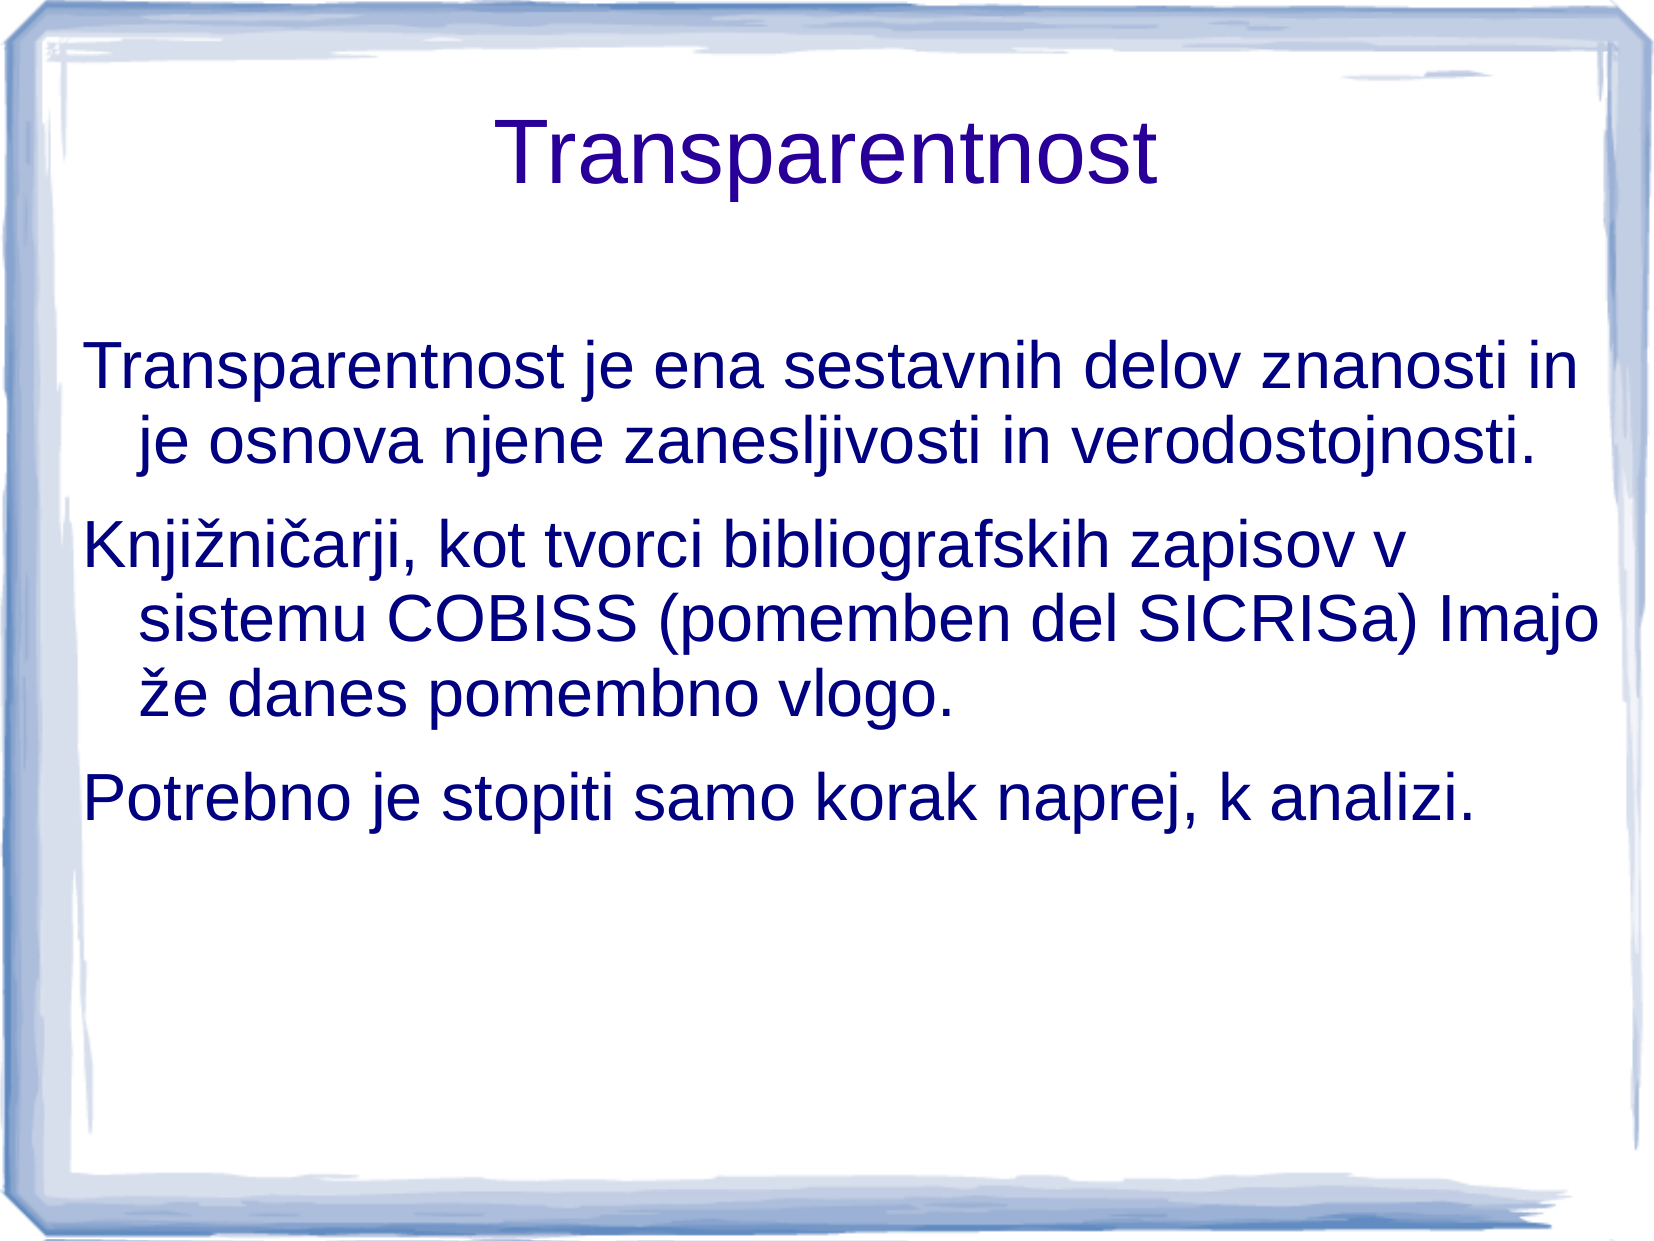

# Transparentnost
Transparentnost je ena sestavnih delov znanosti in je osnova njene zanesljivosti in verodostojnosti.
Knjižničarji, kot tvorci bibliografskih zapisov v sistemu COBISS (pomemben del SICRISa) Imajo že danes pomembno vlogo.
Potrebno je stopiti samo korak naprej, k analizi.